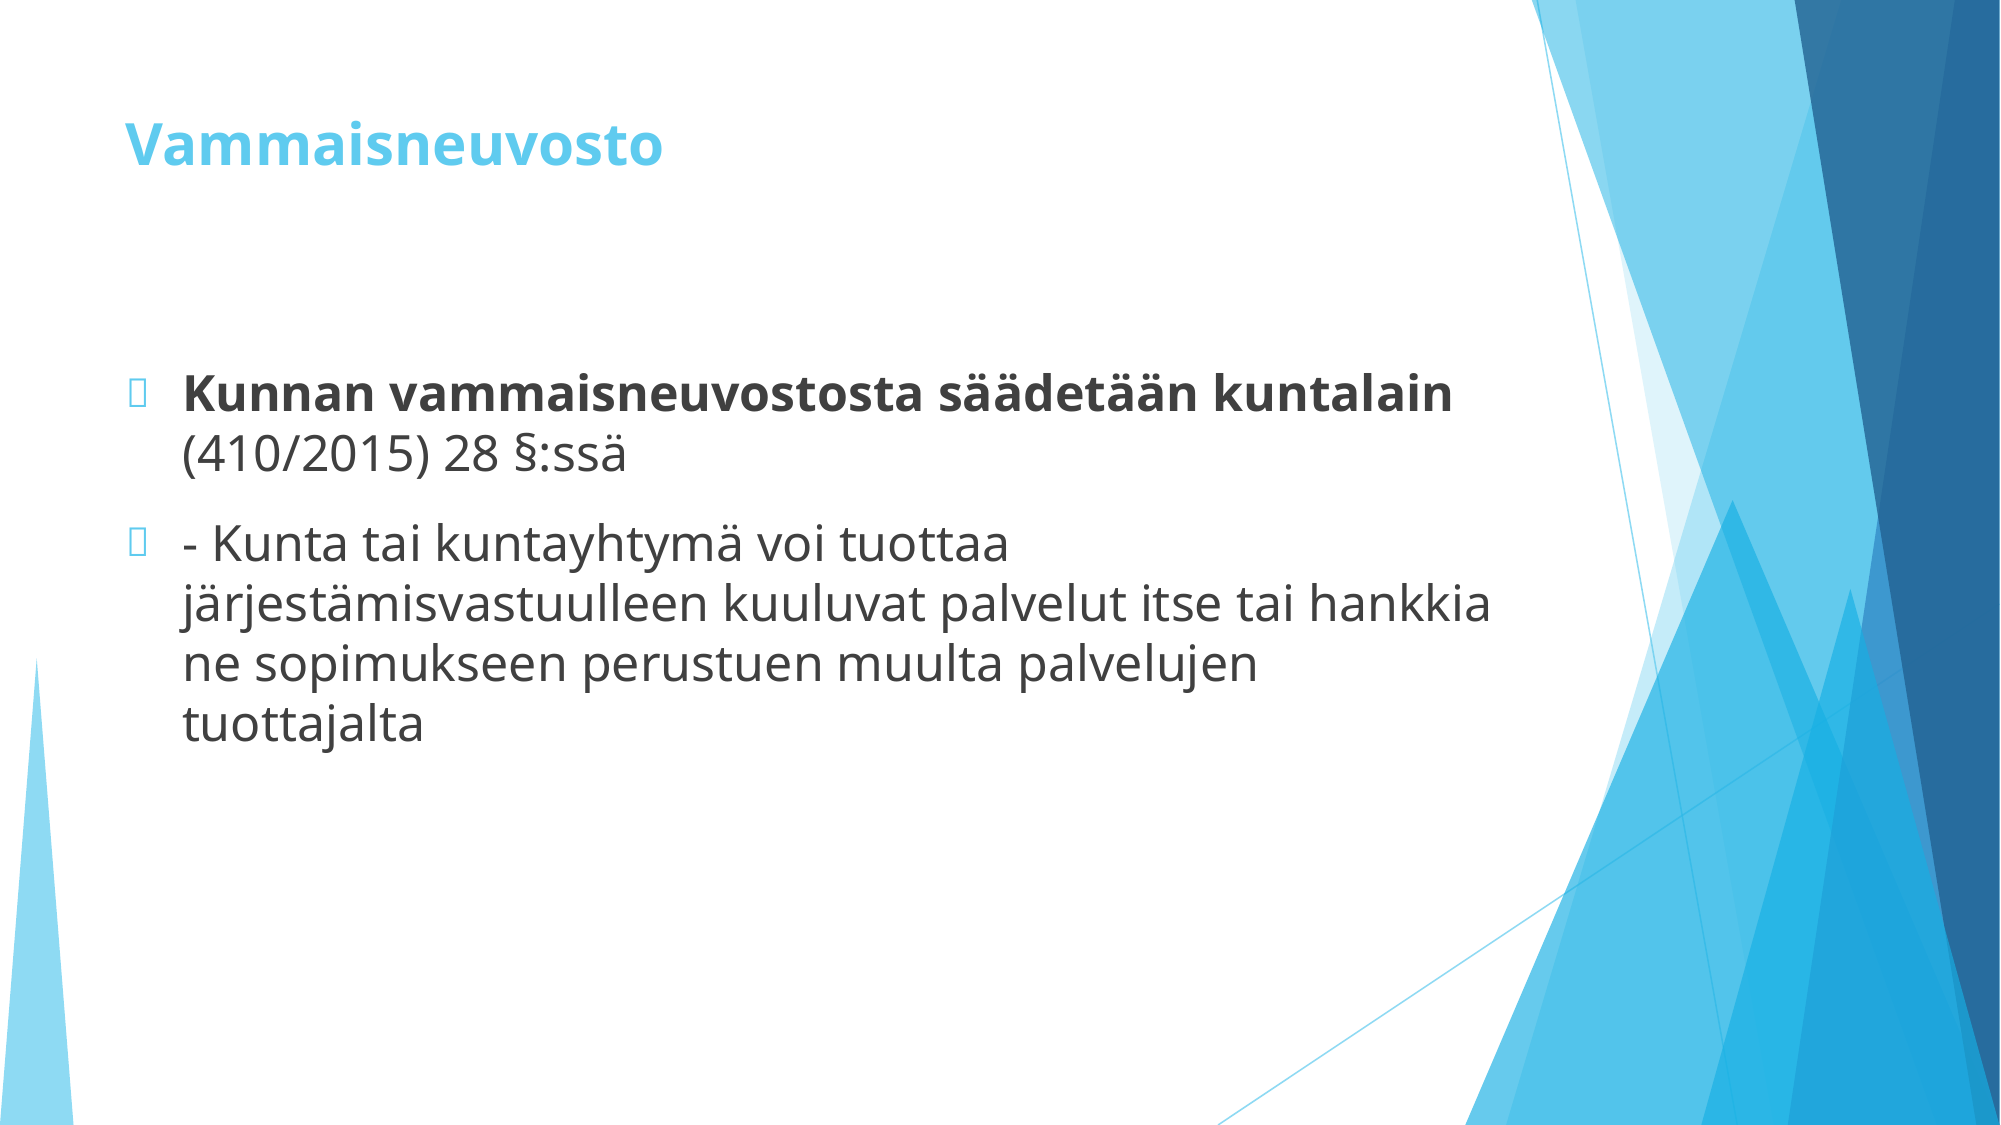

# Vammaisneuvosto
Kunnan vammaisneuvostosta säädetään kuntalain (410/2015) 28 §:ssä
- Kunta tai kuntayhtymä voi tuottaa järjestämisvastuulleen kuuluvat palvelut itse tai hankkia ne sopimukseen perustuen muulta palvelujen tuottajalta